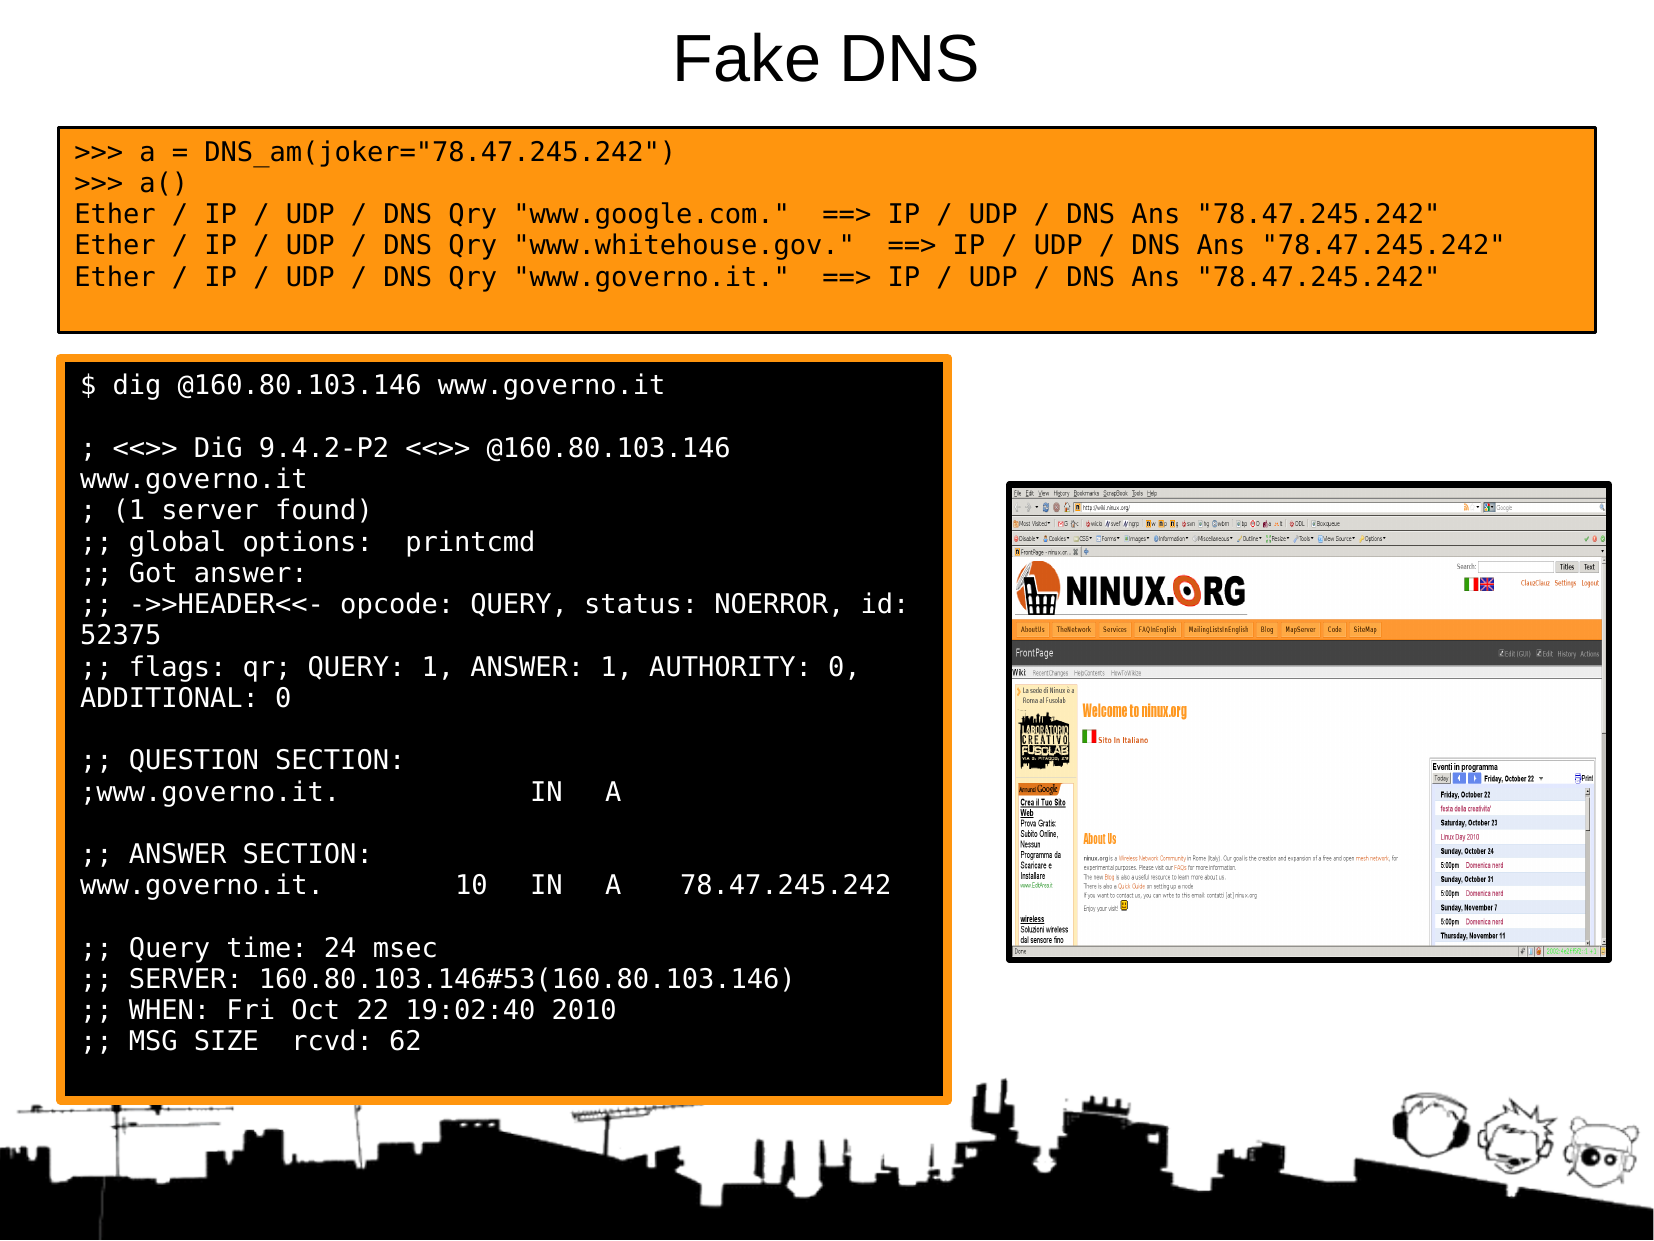

# Fake DNS
>>> a = DNS_am(joker="78.47.245.242")
>>> a()
Ether / IP / UDP / DNS Qry "www.google.com." ==> IP / UDP / DNS Ans "78.47.245.242"
Ether / IP / UDP / DNS Qry "www.whitehouse.gov." ==> IP / UDP / DNS Ans "78.47.245.242"
Ether / IP / UDP / DNS Qry "www.governo.it." ==> IP / UDP / DNS Ans "78.47.245.242"
$ dig @160.80.103.146 www.governo.it
; <<>> DiG 9.4.2-P2 <<>> @160.80.103.146 www.governo.it
; (1 server found)
;; global options: printcmd
;; Got answer:
;; ->>HEADER<<- opcode: QUERY, status: NOERROR, id: 52375
;; flags: qr; QUERY: 1, ANSWER: 1, AUTHORITY: 0, ADDITIONAL: 0
;; QUESTION SECTION:
;www.governo.it.			IN	A
;; ANSWER SECTION:
www.governo.it.		10	IN	A	78.47.245.242
;; Query time: 24 msec
;; SERVER: 160.80.103.146#53(160.80.103.146)
;; WHEN: Fri Oct 22 19:02:40 2010
;; MSG SIZE rcvd: 62